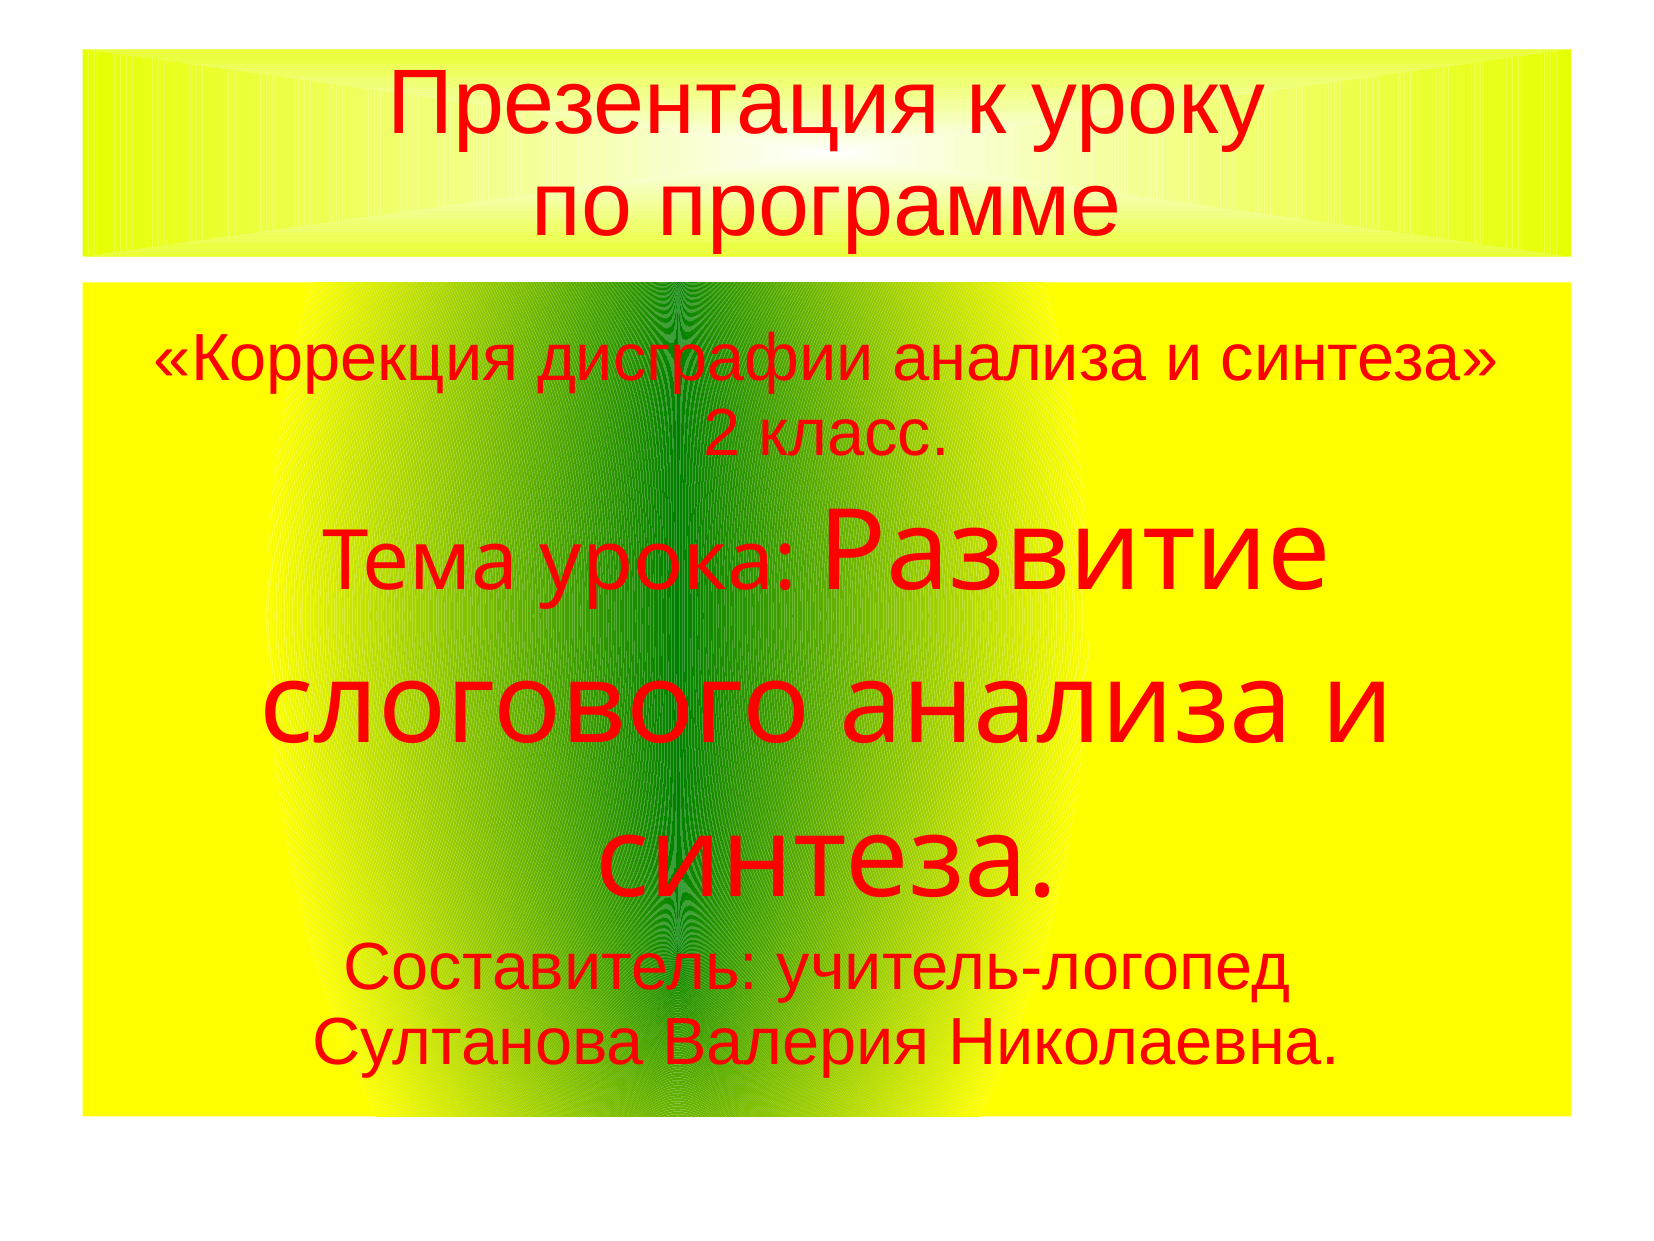

# Презентация к уроку по программе
«Коррекция дисграфии анализа и синтеза»
2 класс.
Тема урока: Развитие слогового анализа и синтеза.
Составитель: учитель-логопед
Султанова Валерия Николаевна.